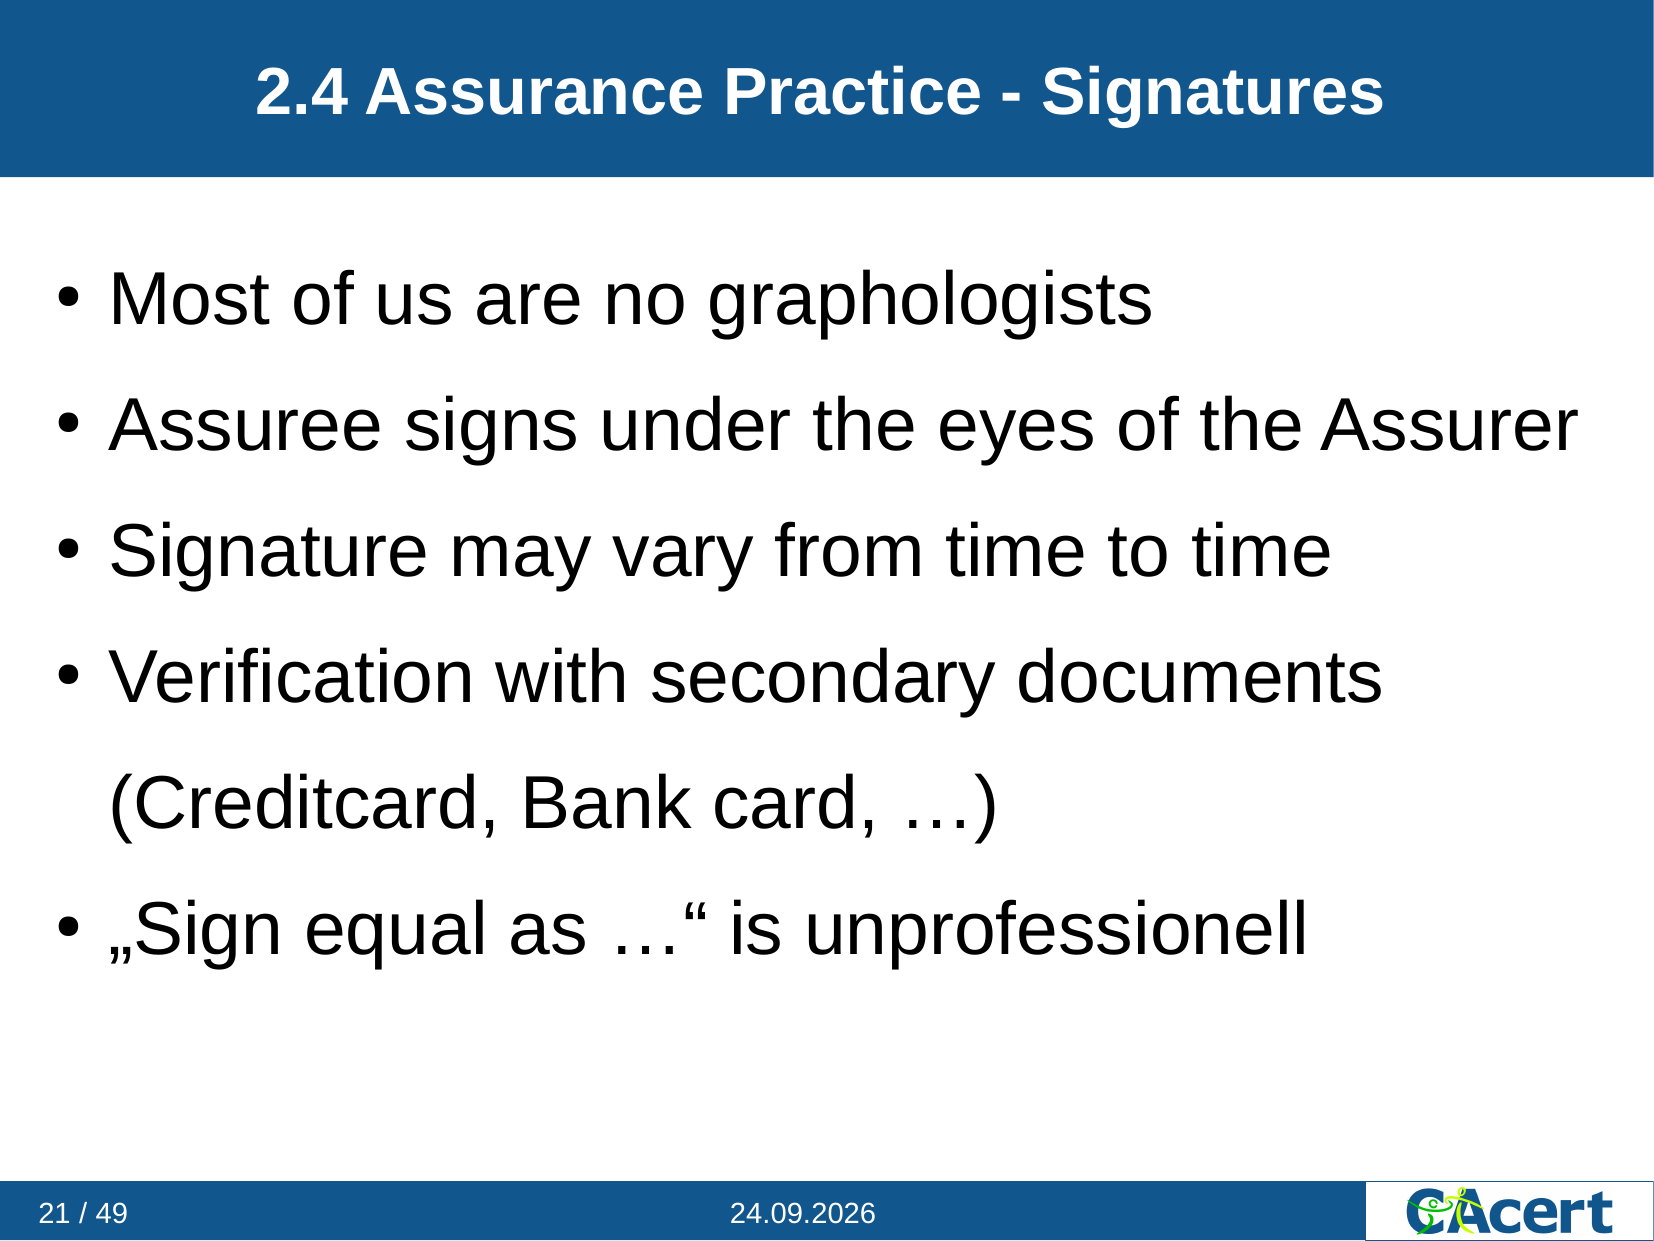

# 2.4 Assurance Practice - Signatures
Most of us are no graphologists
Assuree signs under the eyes of the Assurer
Signature may vary from time to time
Verification with secondary documents
(Creditcard, Bank card, …)
„Sign equal as …“ is unprofessionell